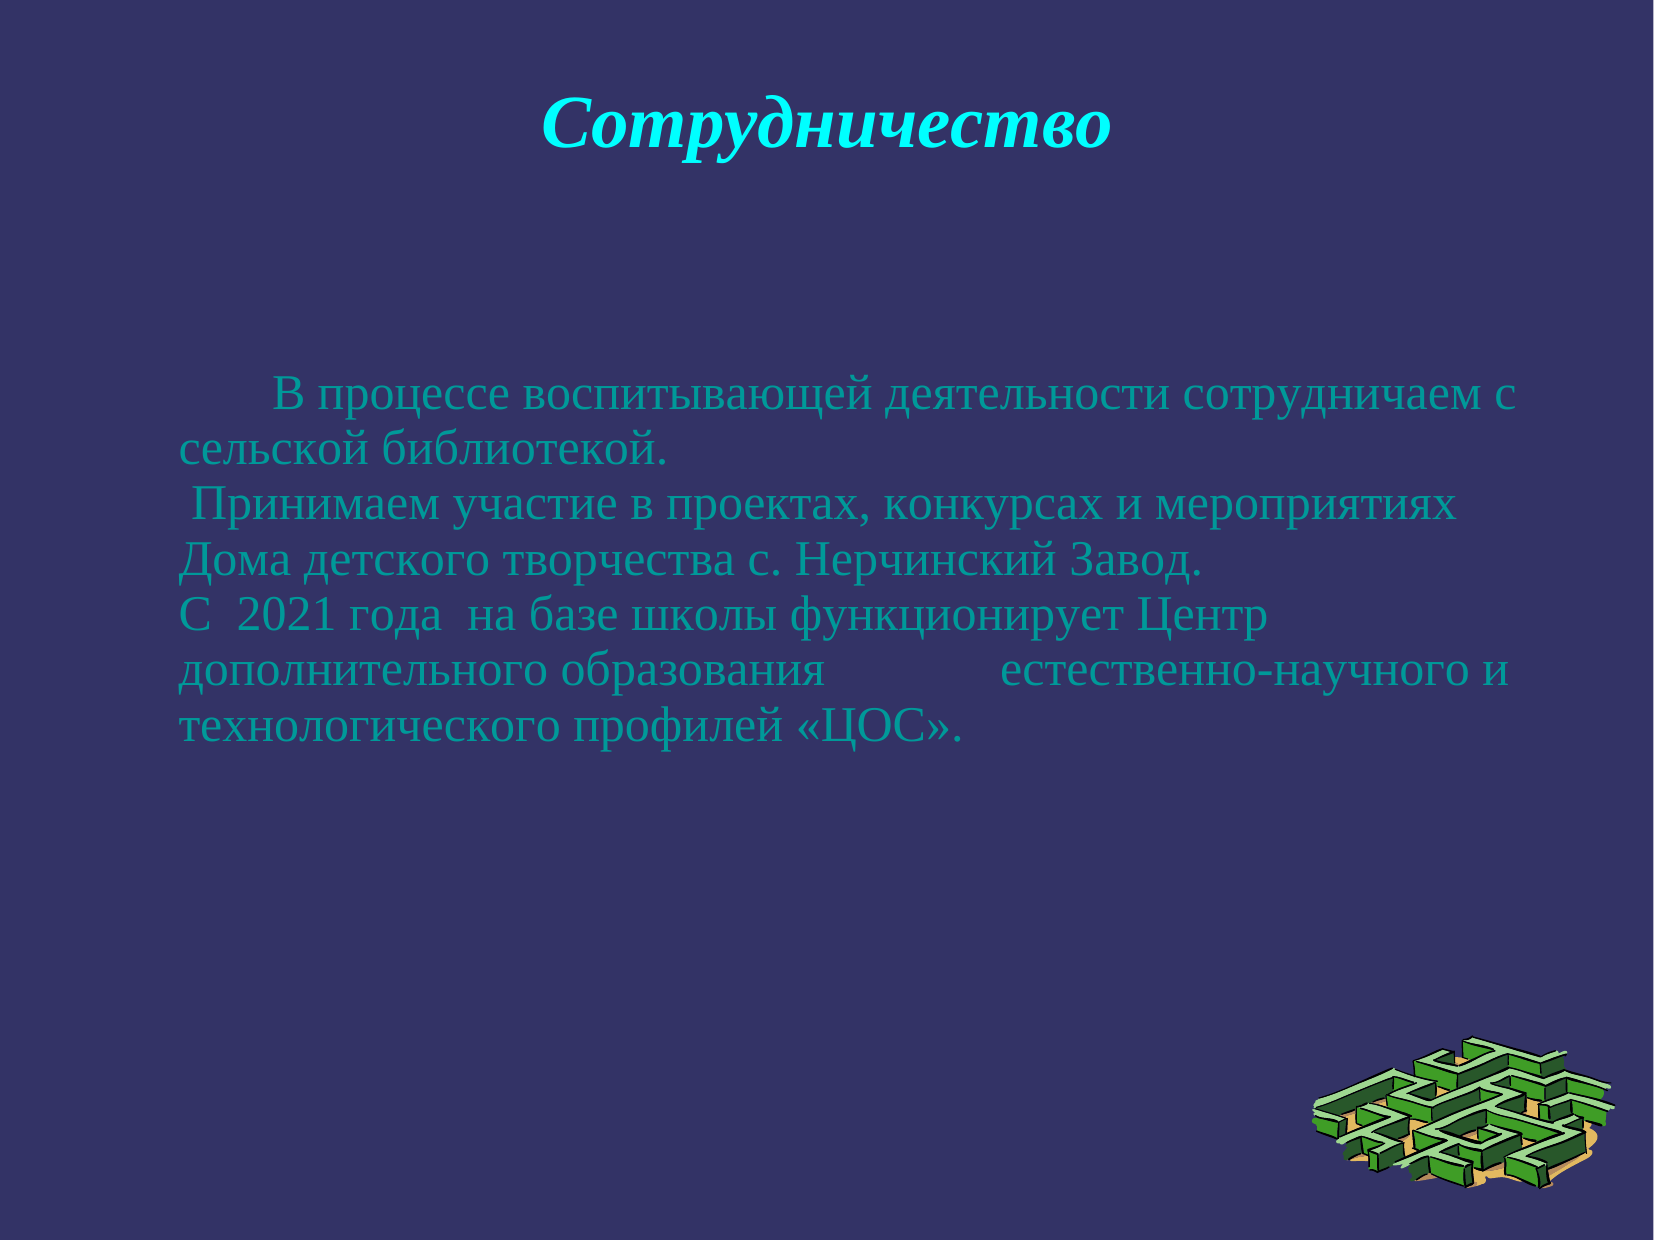

# Сотрудничество
 В процессе воспитывающей деятельности сотрудничаем с сельской библиотекой.
 Принимаем участие в проектах, конкурсах и мероприятиях Дома детского творчества с. Нерчинский Завод.
С 2021 года на базе школы функционирует Центр дополнительного образования естественно-научного и технологического профилей «ЦОС».